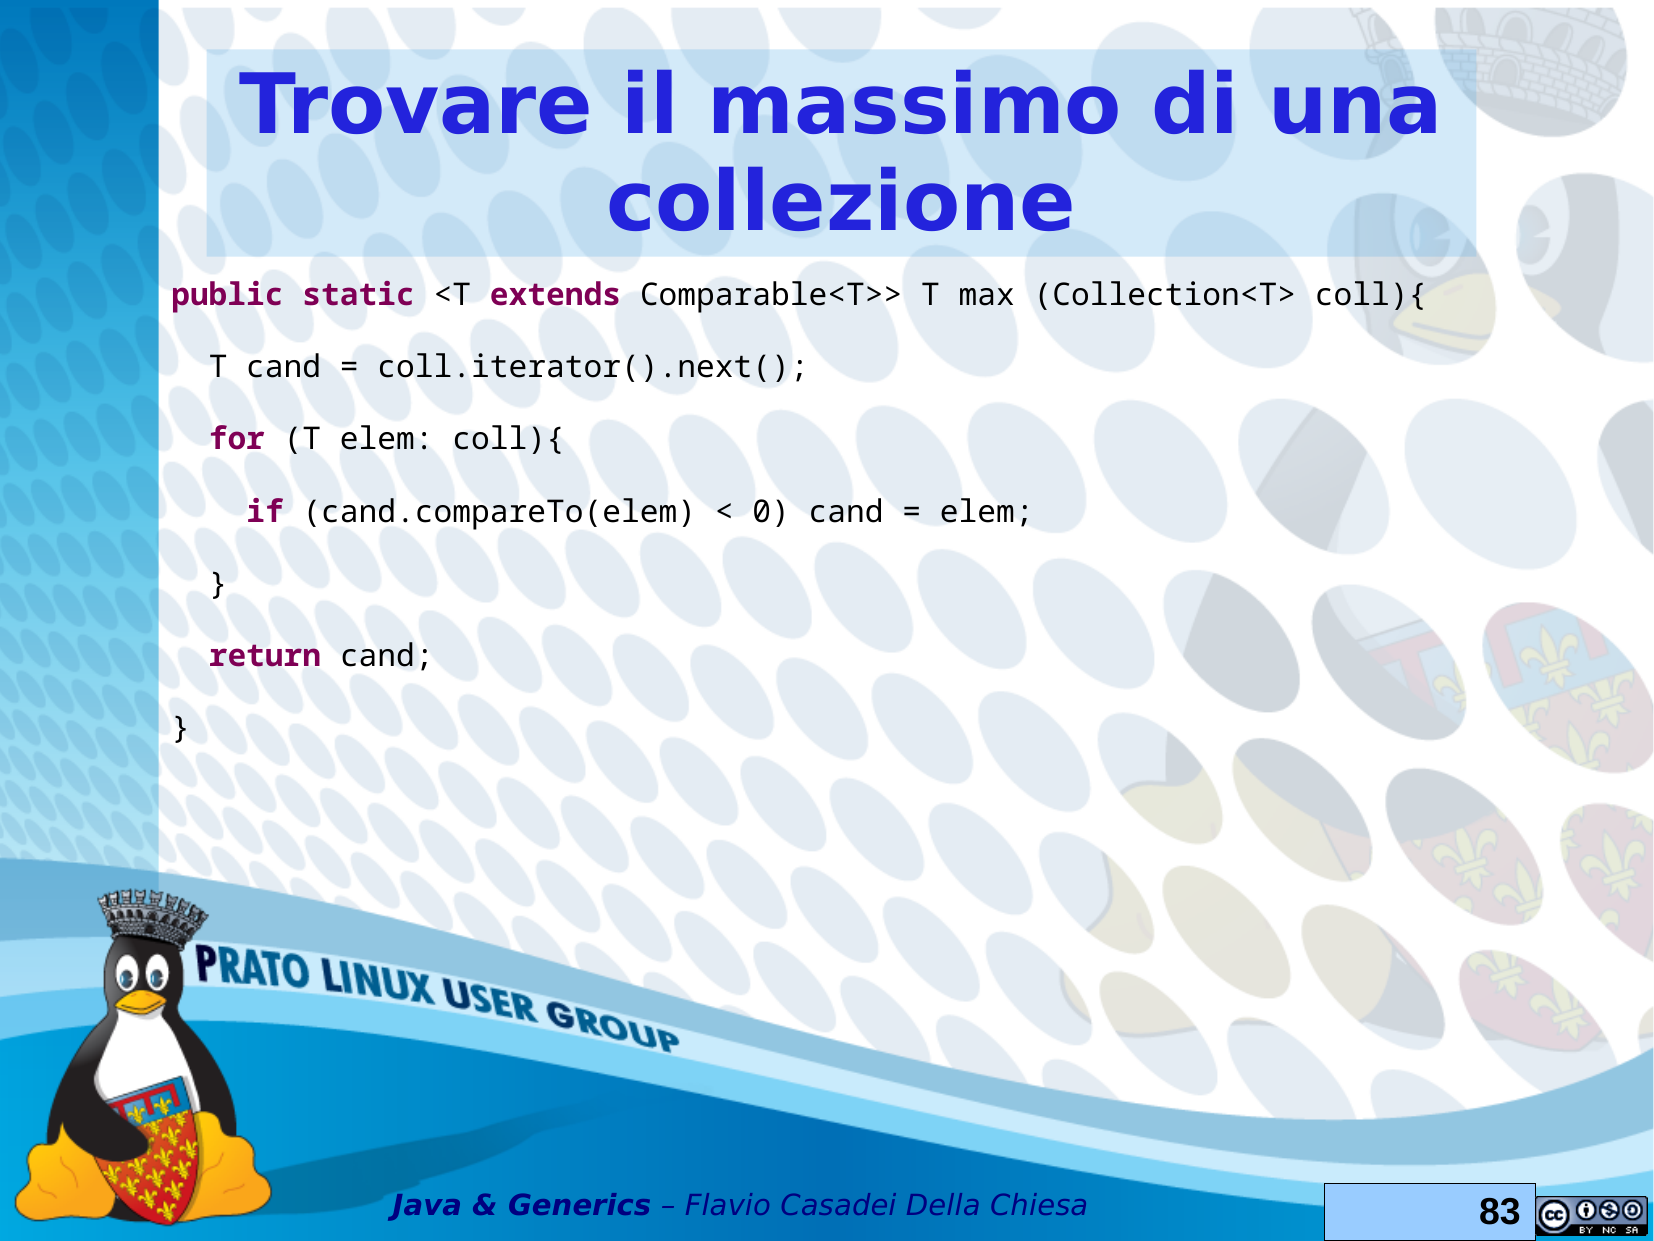

# Trovare il massimo di una collezione
public static <T extends Comparable<T>> T max (Collection<T> coll){
 T cand = coll.iterator().next();
 for (T elem: coll){
 if (cand.compareTo(elem) < 0) cand = elem;
 }
 return cand;
}